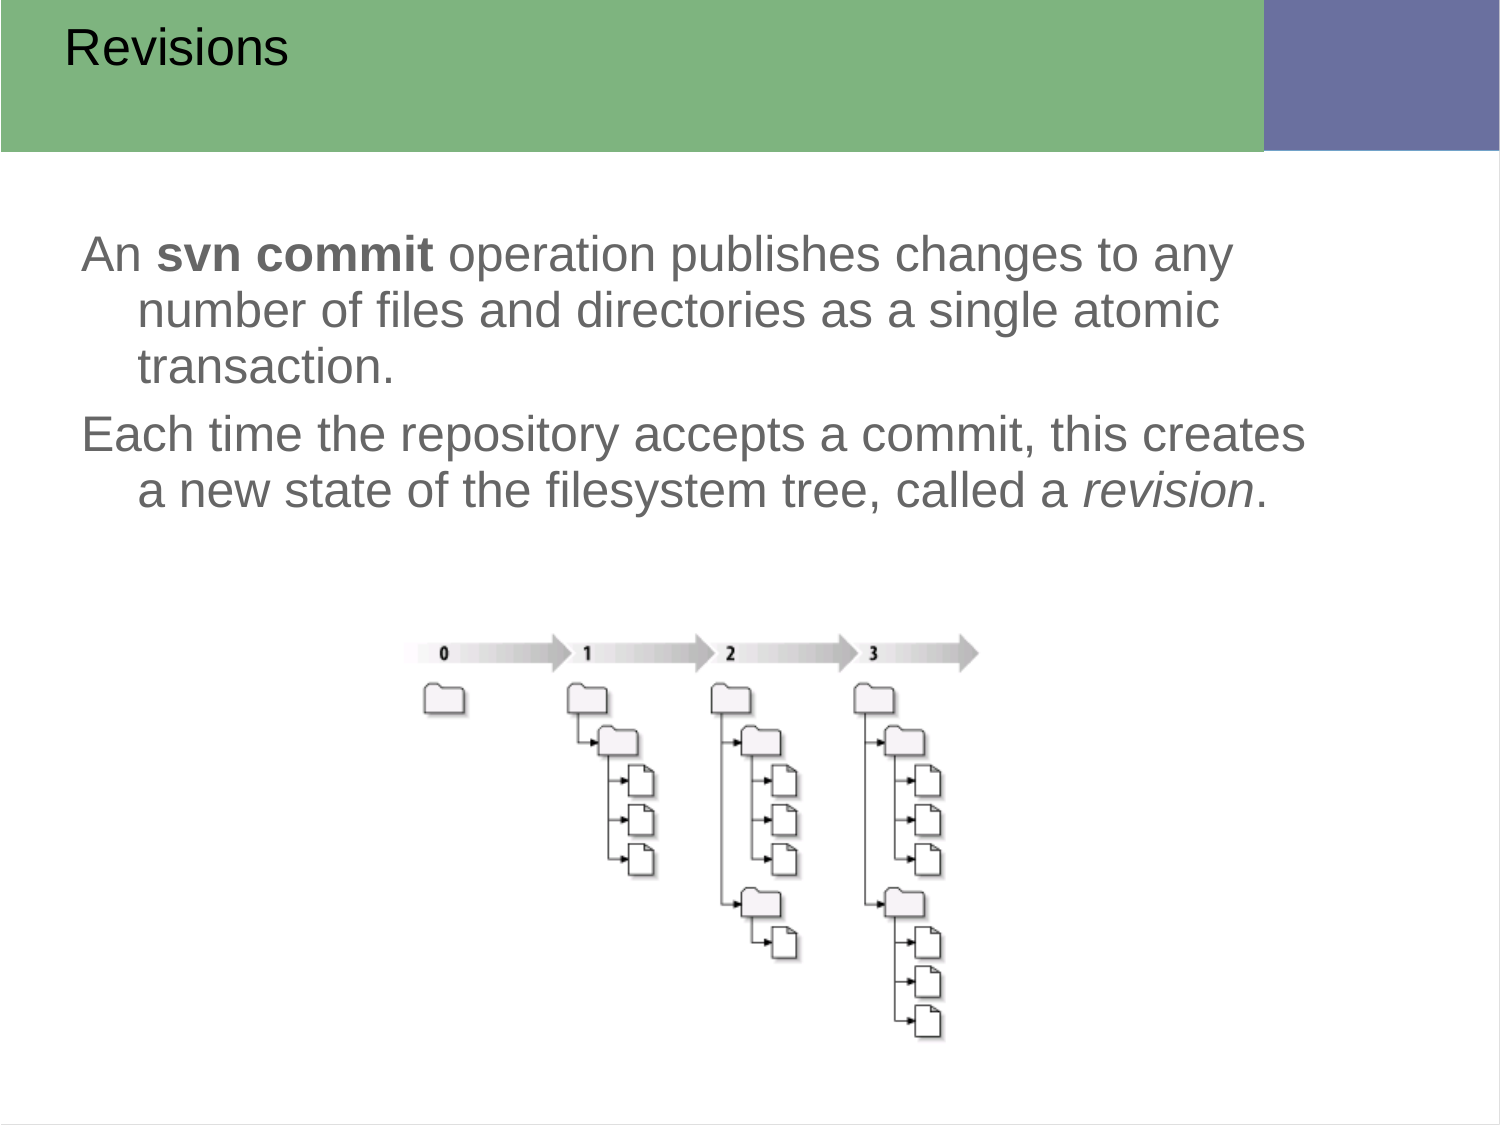

# Revisions
An svn commit operation publishes changes to any number of files and directories as a single atomic transaction.
Each time the repository accepts a commit, this creates a new state of the filesystem tree, called a revision.